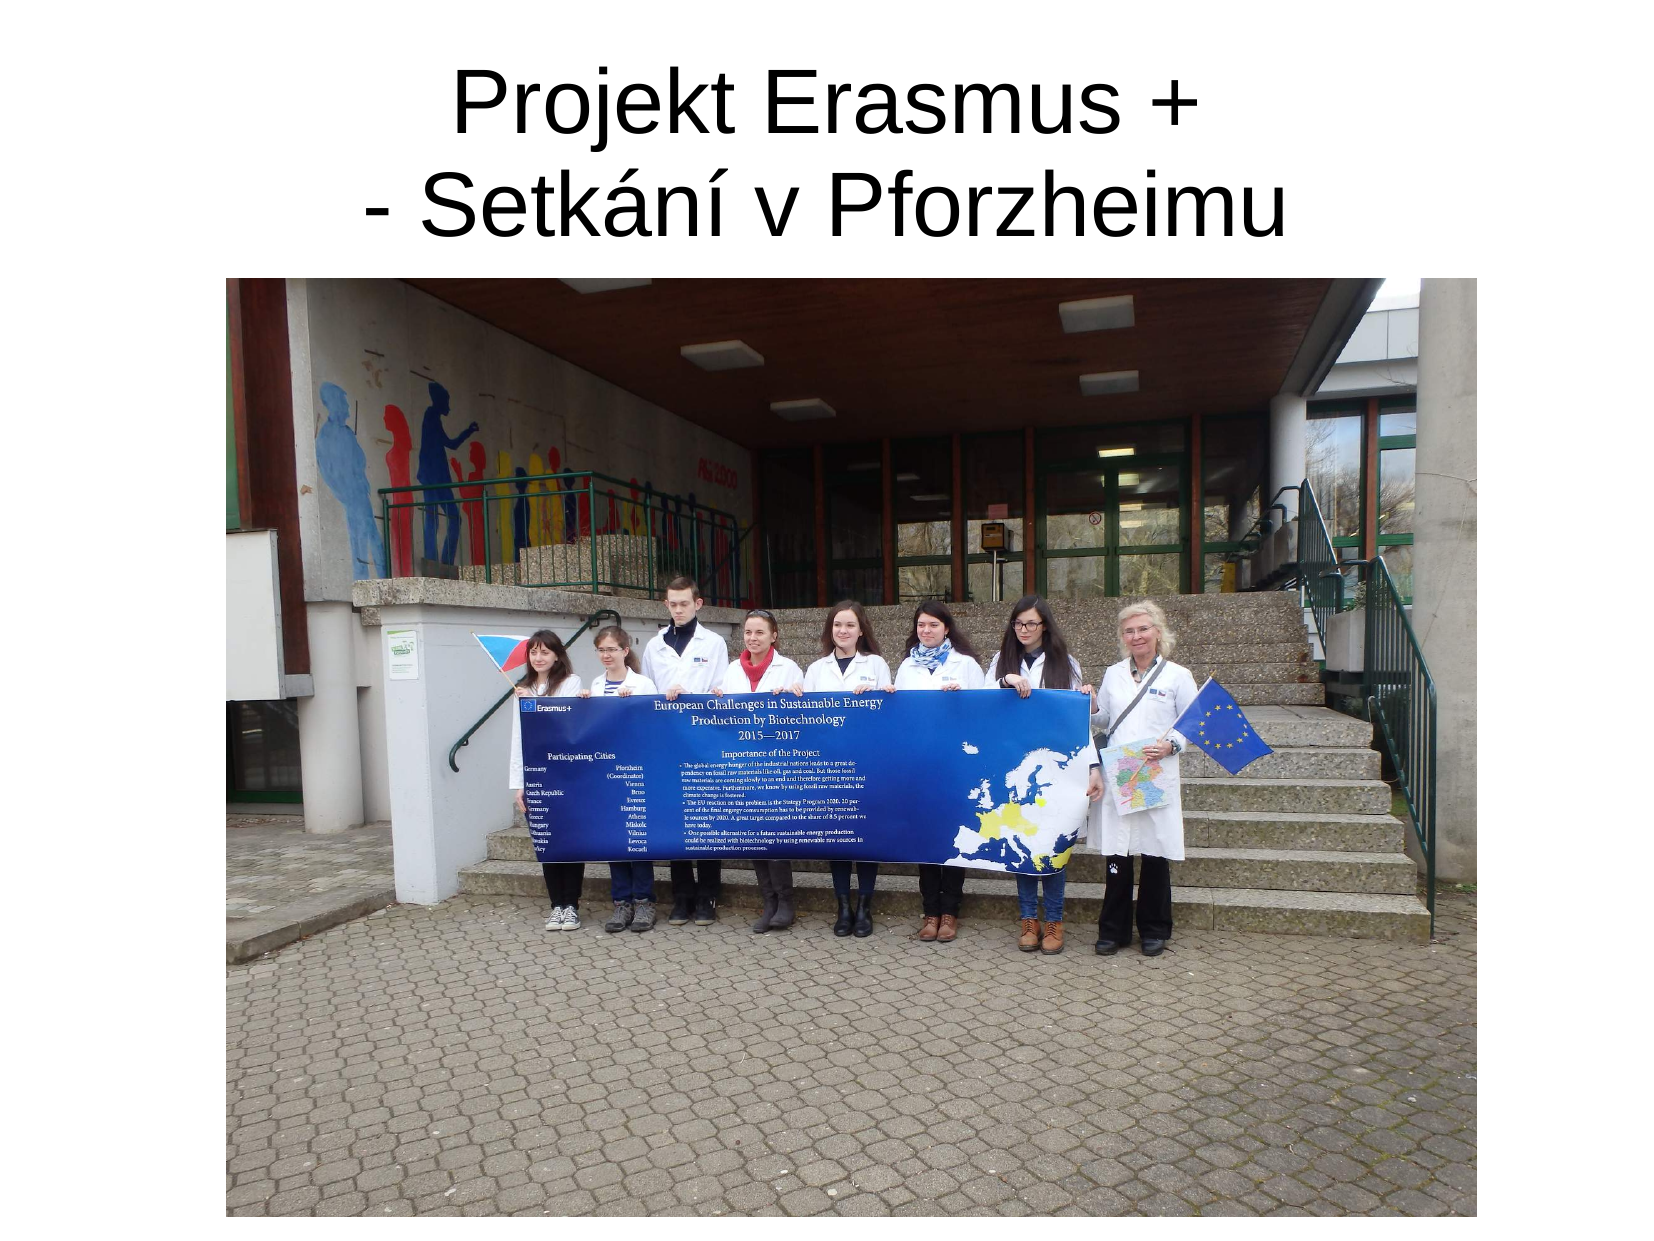

# Projekt Erasmus + - Setkání v Pforzheimu